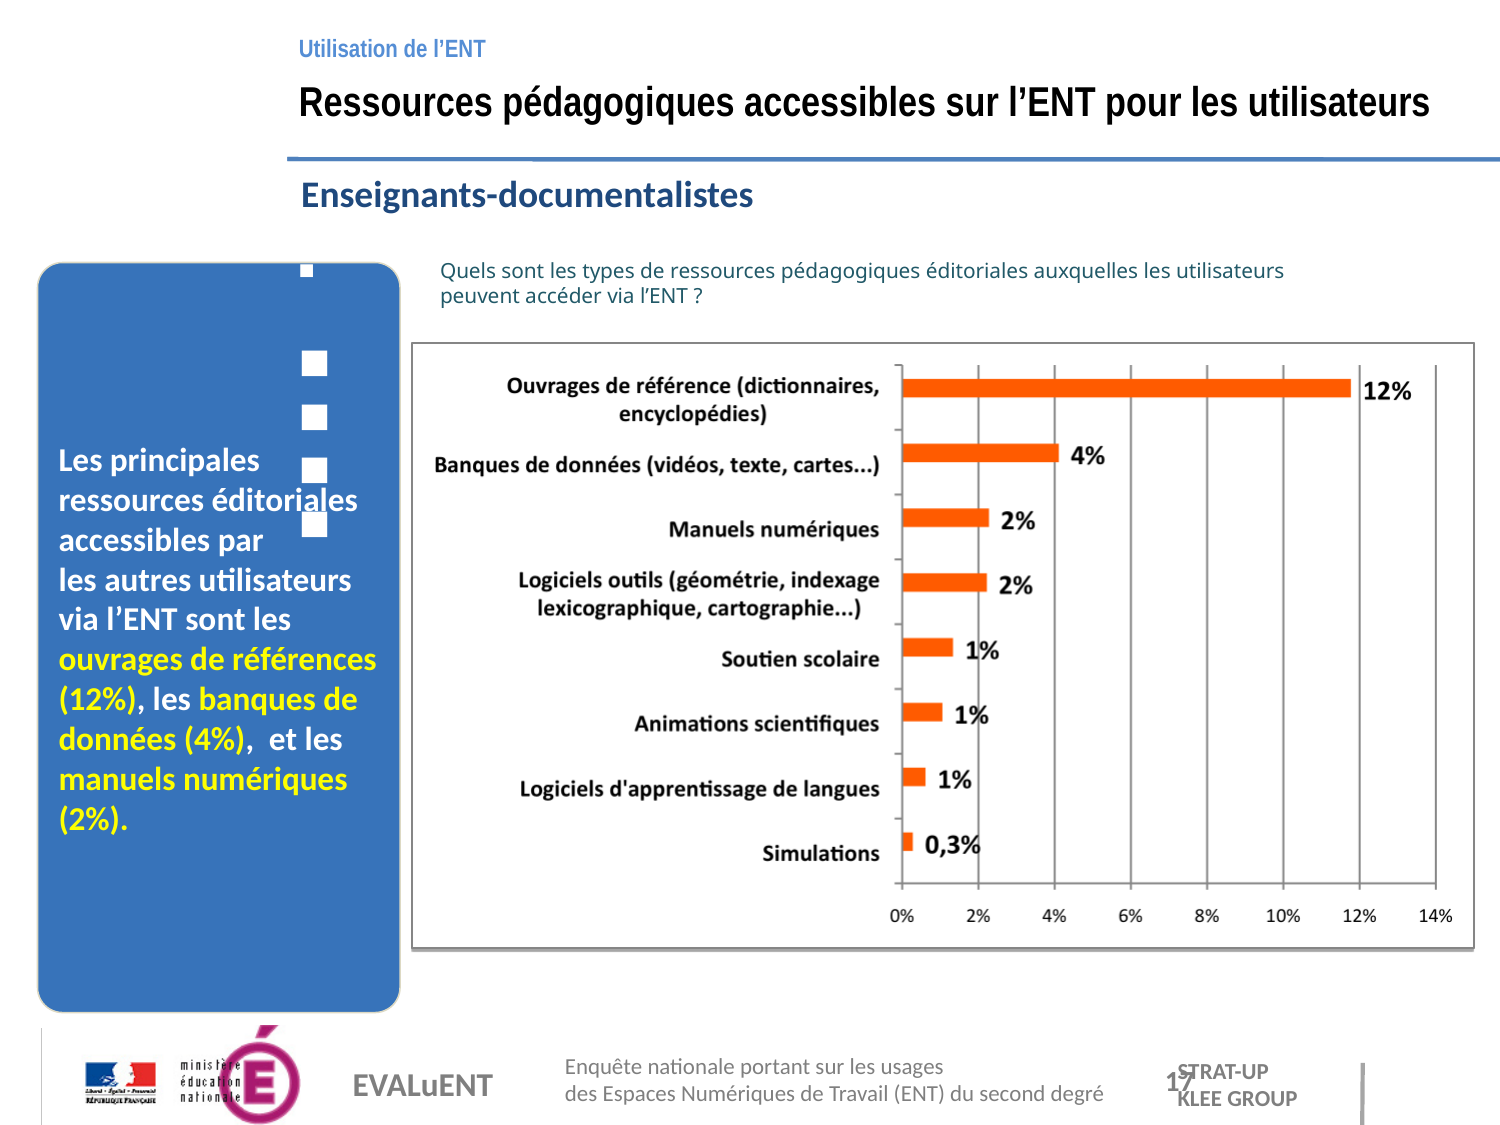

Utilisation de l’ENT
Ressources pédagogiques accessibles sur l’ENT pour les utilisateurs
Enseignants-documentalistes
Quels sont les types de ressources pédagogiques éditoriales auxquelles les utilisateurs
peuvent accéder via l’ENT ?
Les principales ressources éditoriales accessibles par
les autres utilisateurs via l’ENT sont les ouvrages de références (12%), les banques de données (4%), et les manuels numériques (2%).